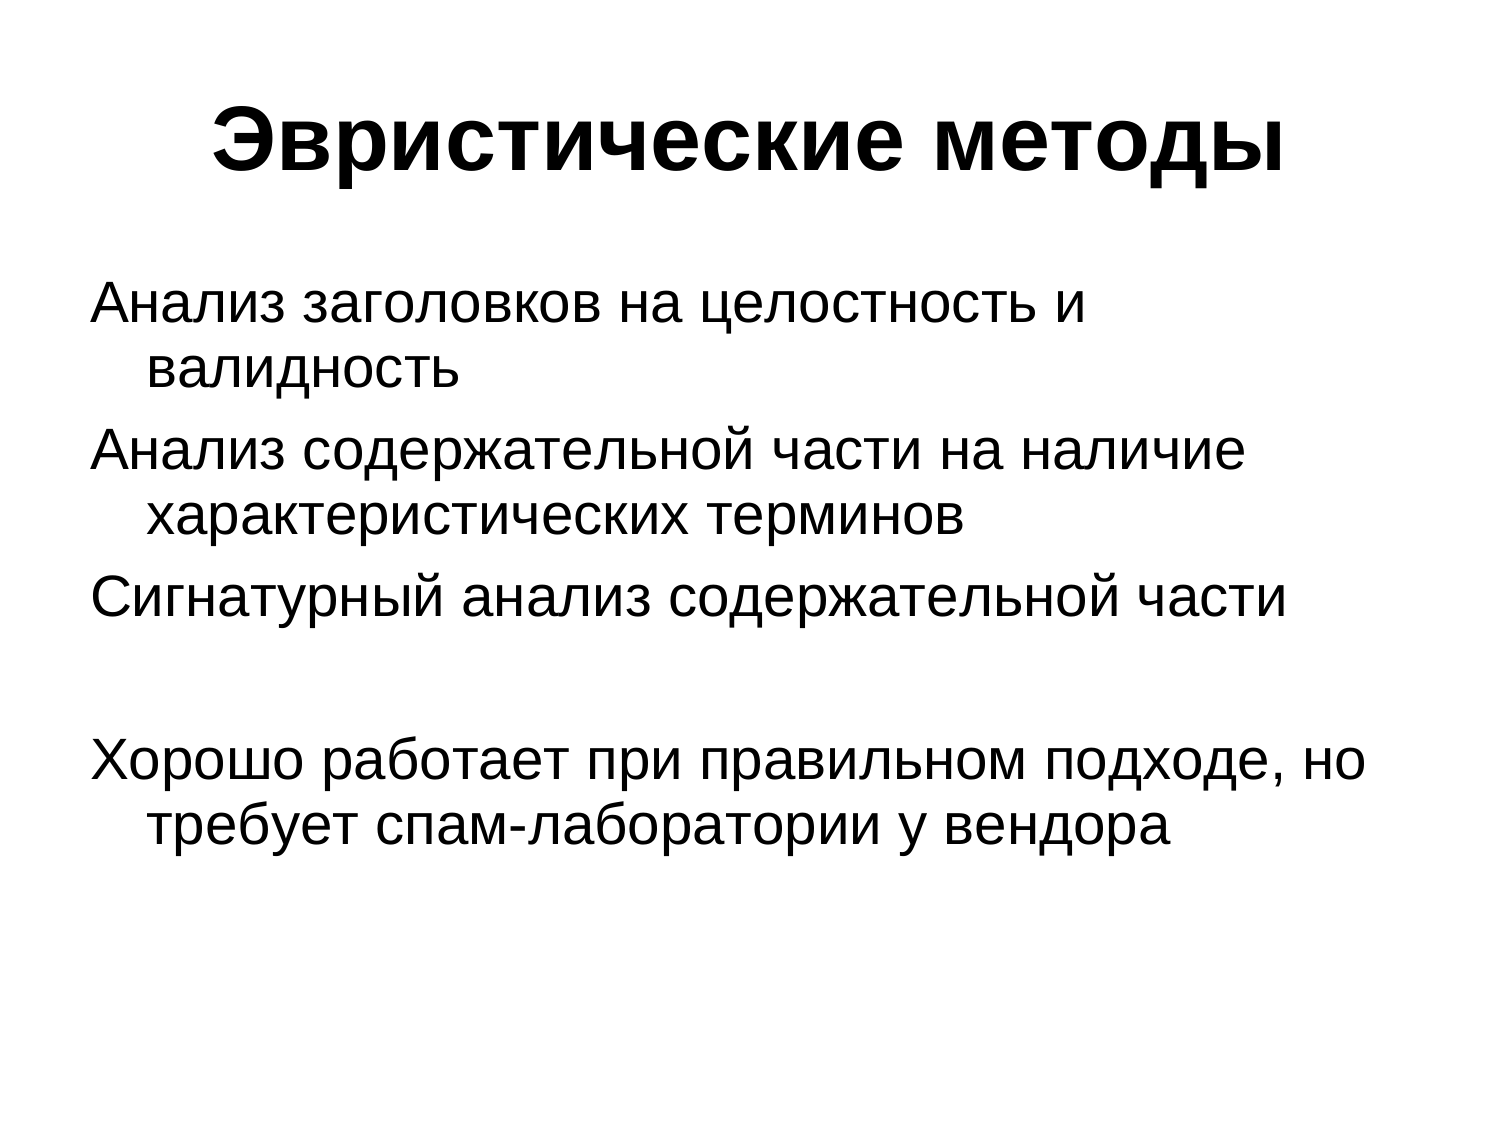

# Эвристические методы
Анализ заголовков на целостность и валидность
Анализ содержательной части на наличие характеристических терминов
Сигнатурный анализ содержательной части
Хорошо работает при правильном подходе, но требует спам-лаборатории у вендора